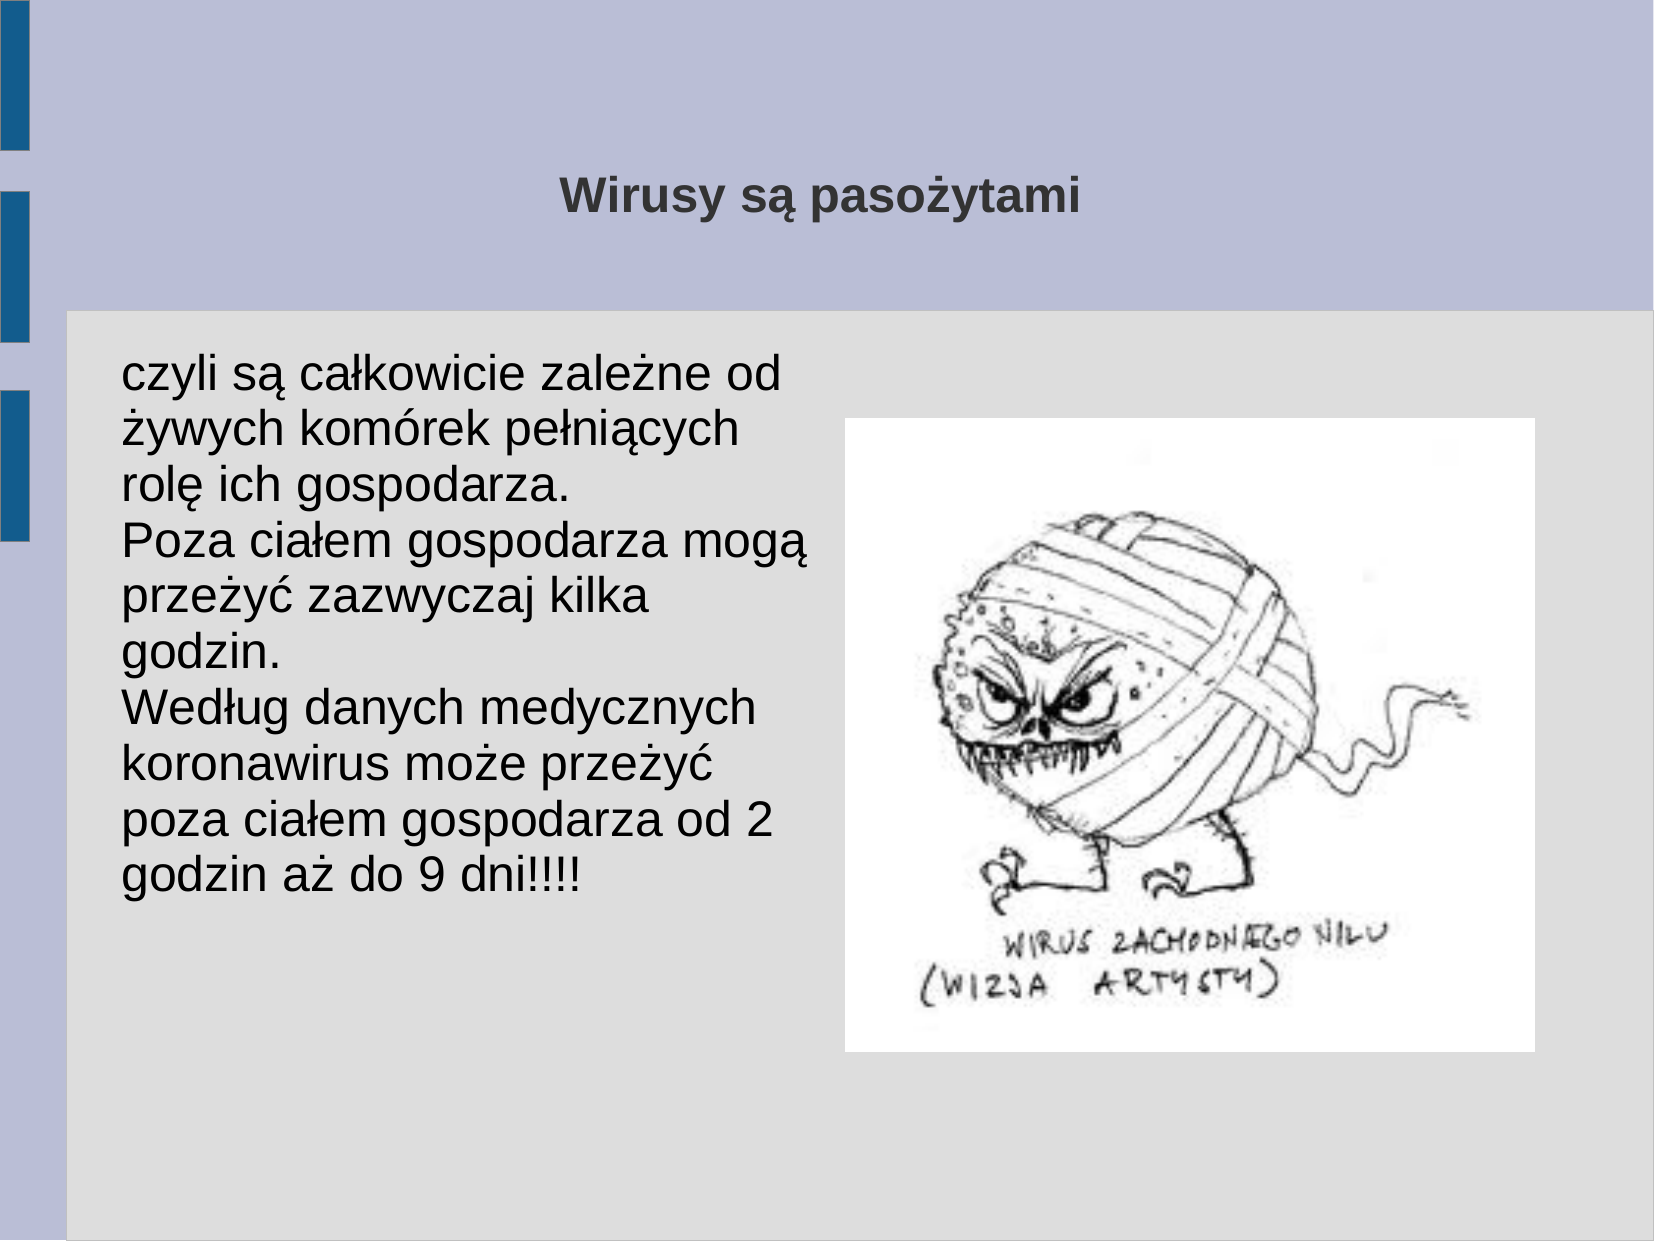

# Wirusy są pasożytami
czyli są całkowicie zależne od żywych komórek pełniących rolę ich gospodarza.
Poza ciałem gospodarza mogą przeżyć zazwyczaj kilka godzin.
Według danych medycznych koronawirus może przeżyć poza ciałem gospodarza od 2 godzin aż do 9 dni!!!!